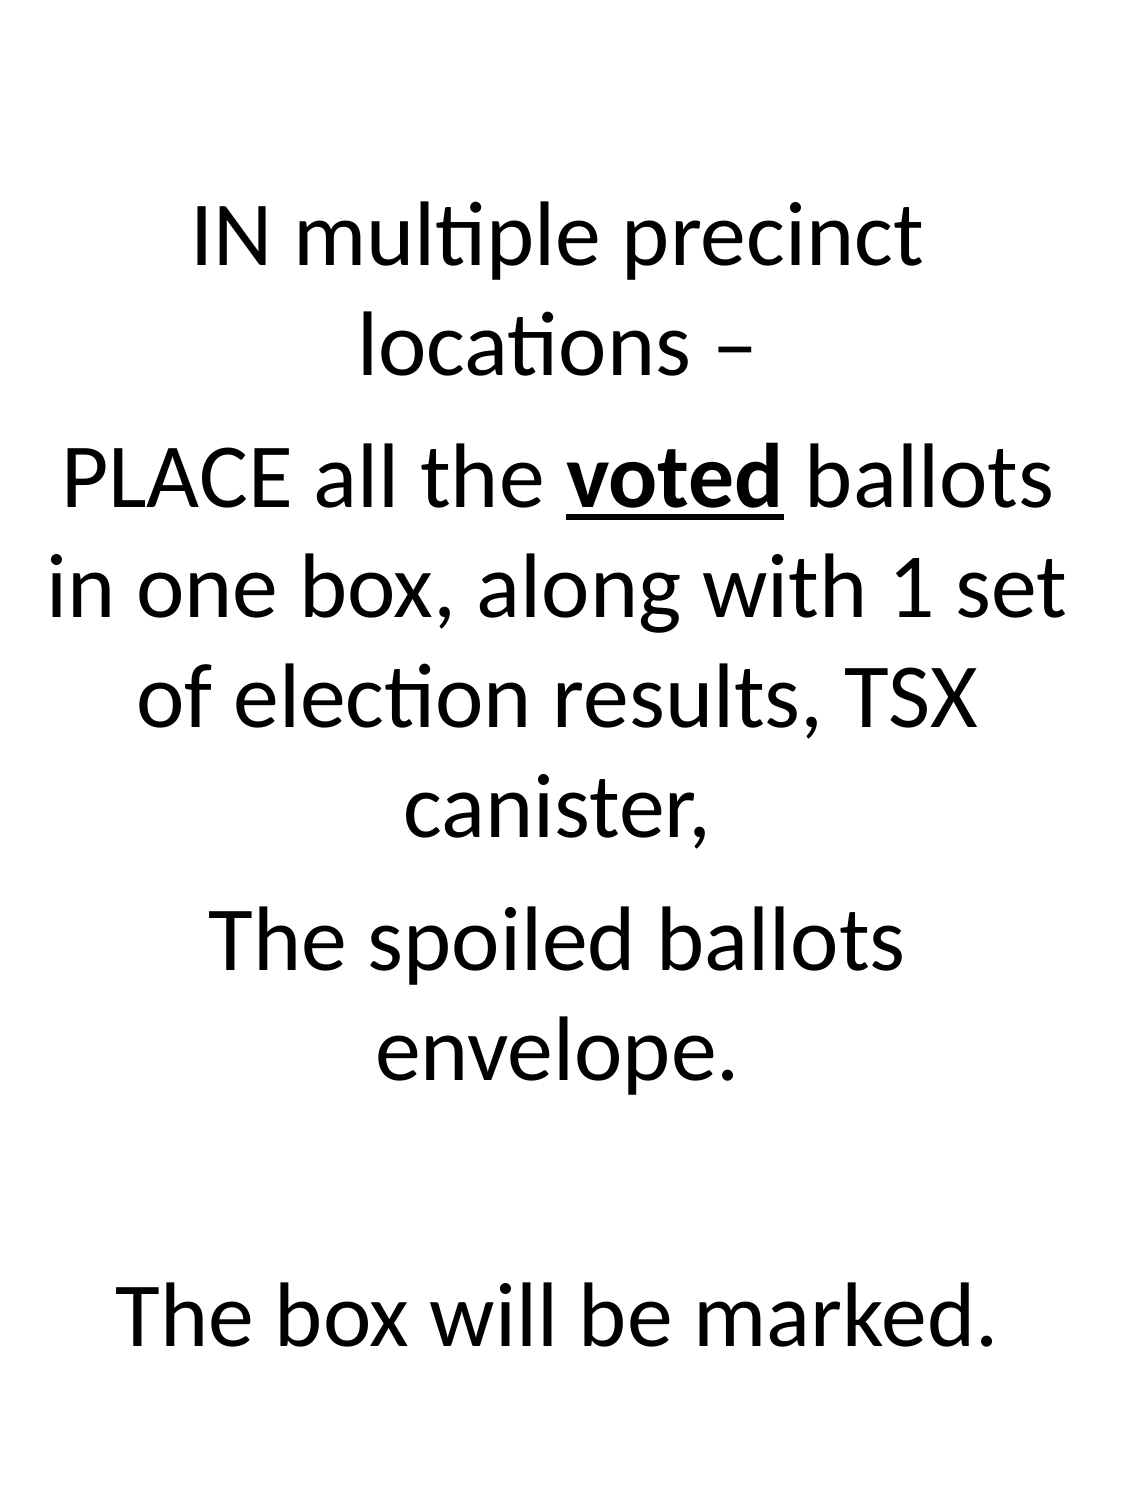

IN multiple precinct locations –
PLACE all the voted ballots in one box, along with 1 set of election results, TSX canister,
The spoiled ballots envelope.
The box will be marked.